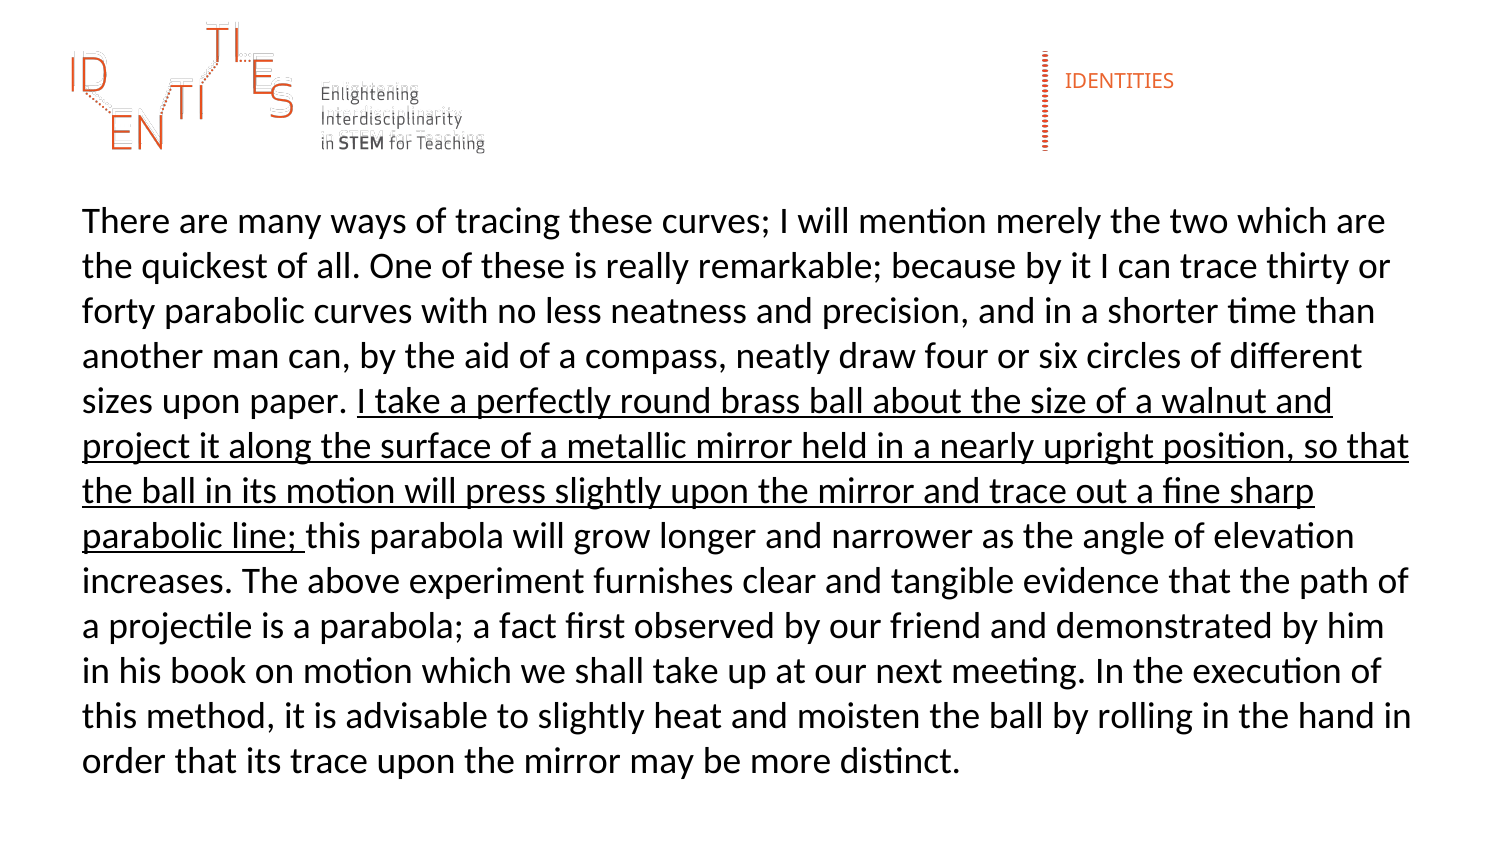

IDENTITIES
There are many ways of tracing these curves; I will mention merely the two which are the quickest of all. One of these is really remarkable; because by it I can trace thirty or forty parabolic curves with no less neatness and precision, and in a shorter time than another man can, by the aid of a compass, neatly draw four or six circles of different sizes upon paper. I take a perfectly round brass ball about the size of a walnut and project it along the surface of a metallic mirror held in a nearly upright position, so that the ball in its motion will press slightly upon the mirror and trace out a fine sharp parabolic line; this parabola will grow longer and narrower as the angle of elevation increases. The above experiment furnishes clear and tangible evidence that the path of a projectile is a parabola; a fact first observed by our friend and demonstrated by him in his book on motion which we shall take up at our next meeting. In the execution of this method, it is advisable to slightly heat and moisten the ball by rolling in the hand in order that its trace upon the mirror may be more distinct.